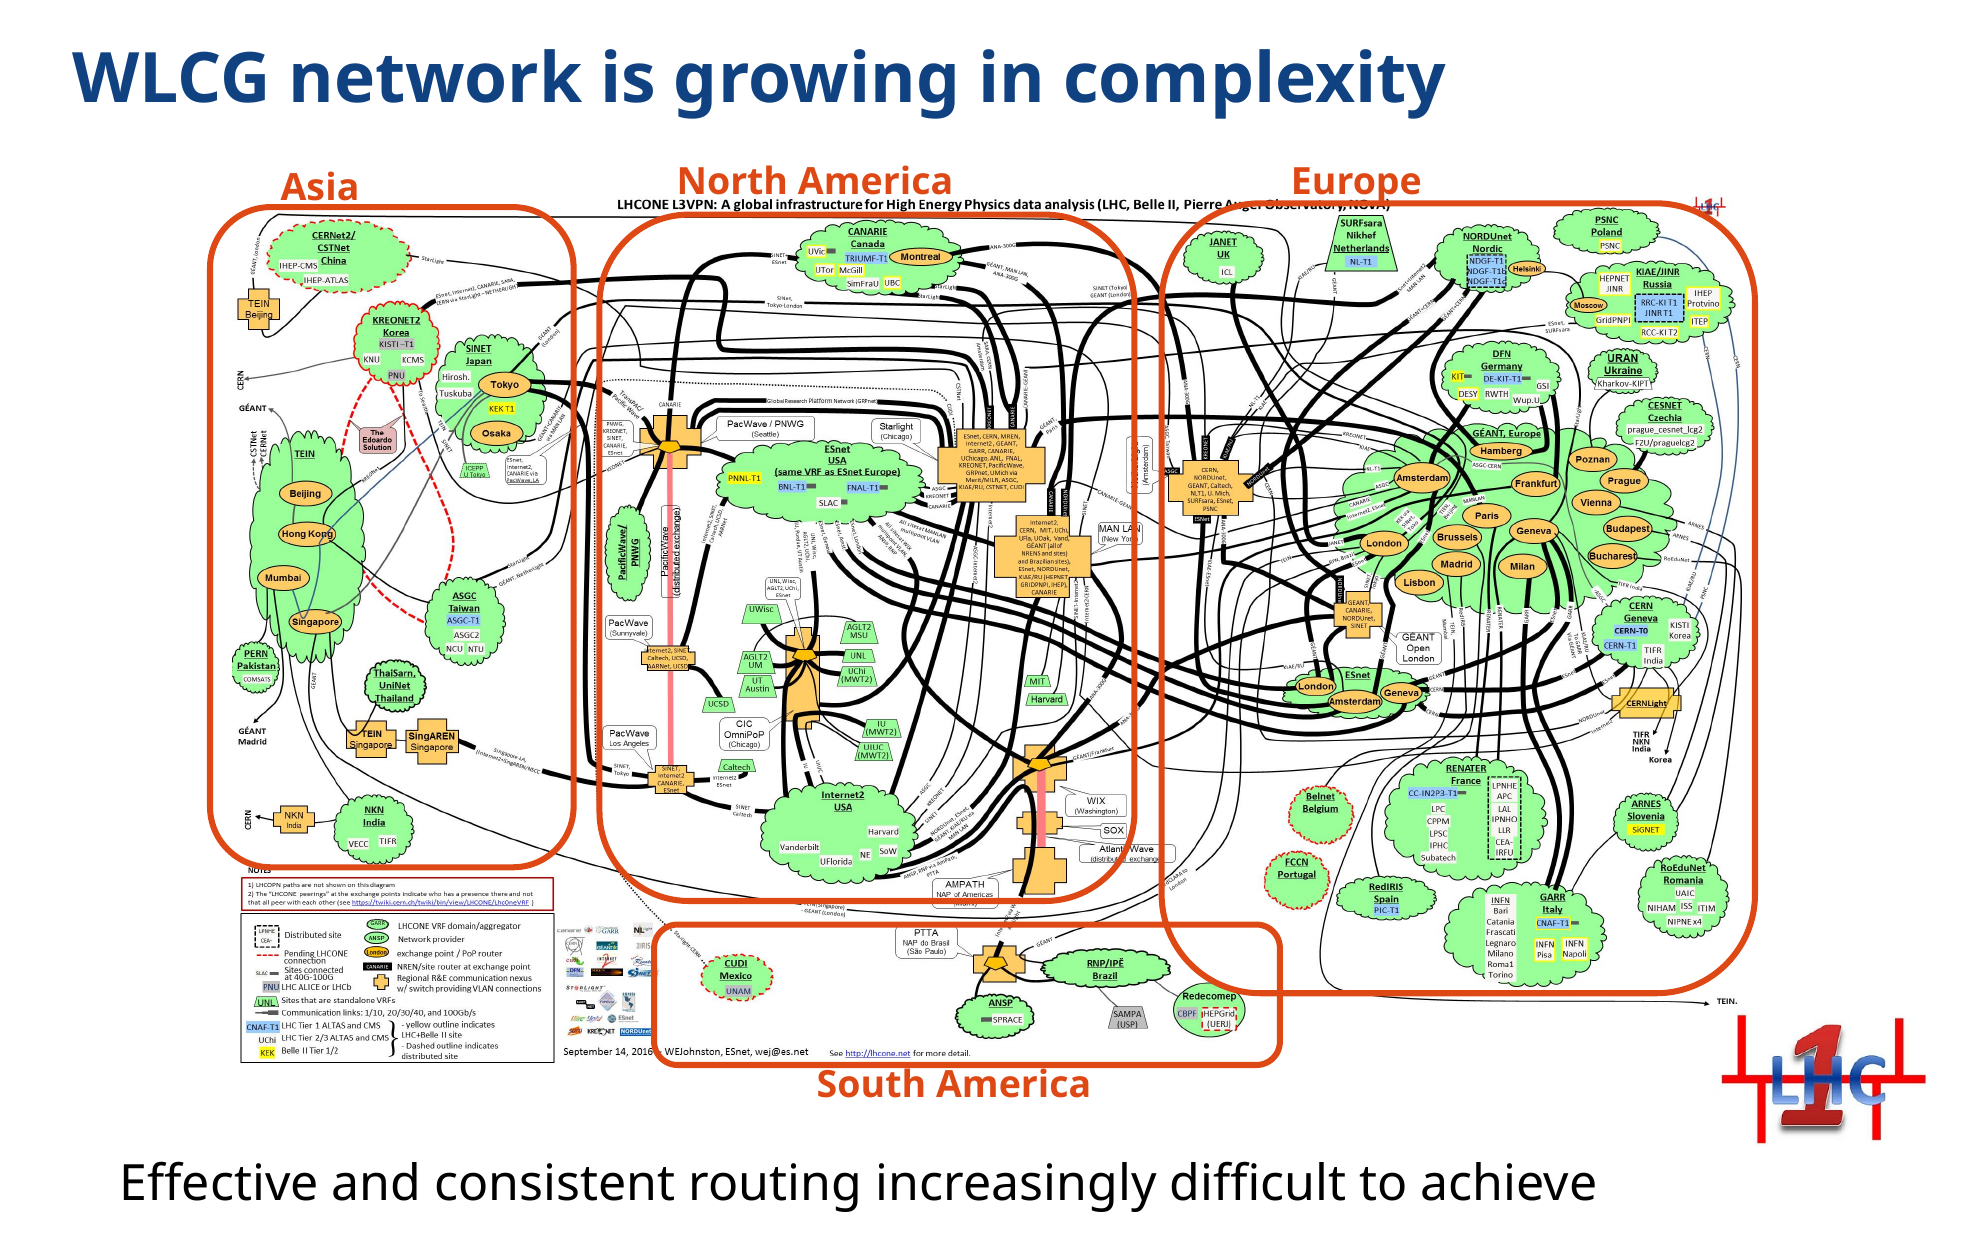

# WLCG network is growing in complexity
North America
Europe
Asia
South America
Effective and consistent routing increasingly difficult to achieve